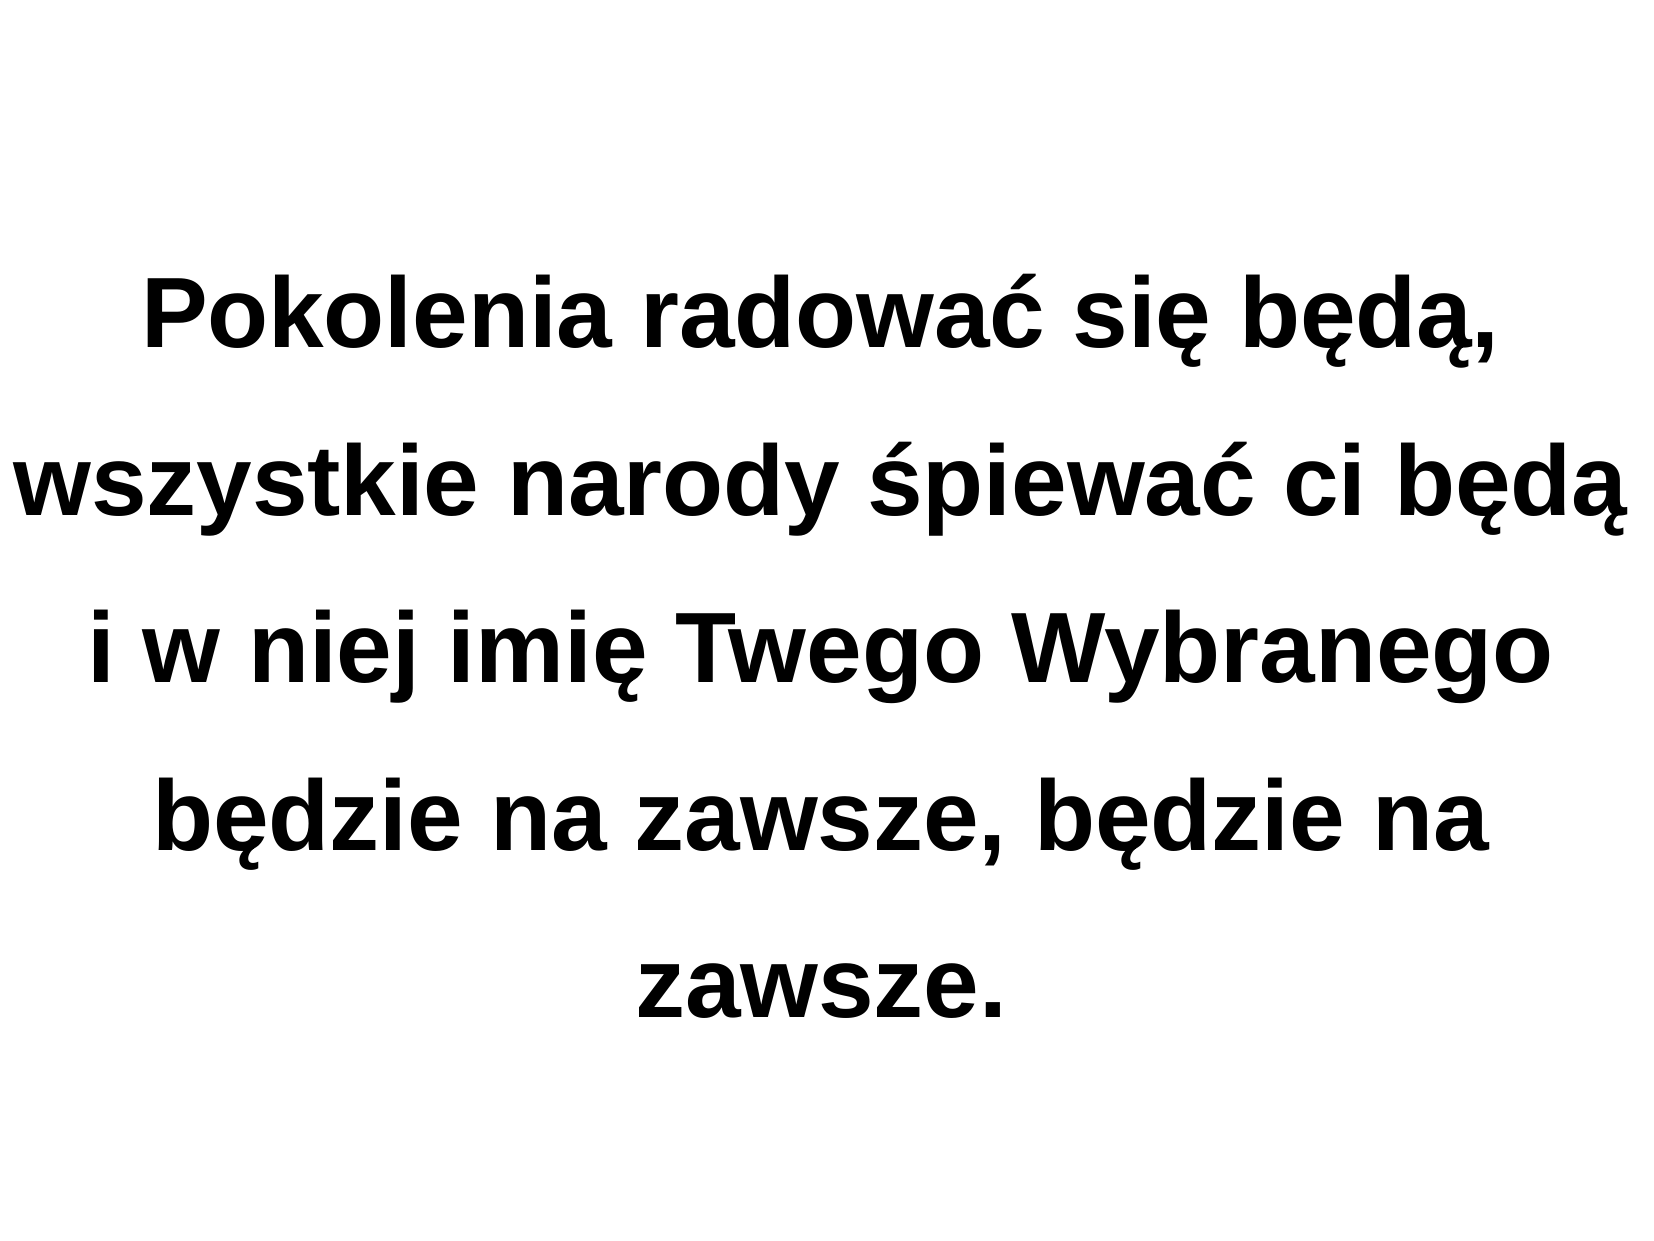

# Pokolenia radować się będą,
wszystkie narody śpiewać ci będą
i w niej imię Twego Wybranego
będzie na zawsze, będzie na zawsze.